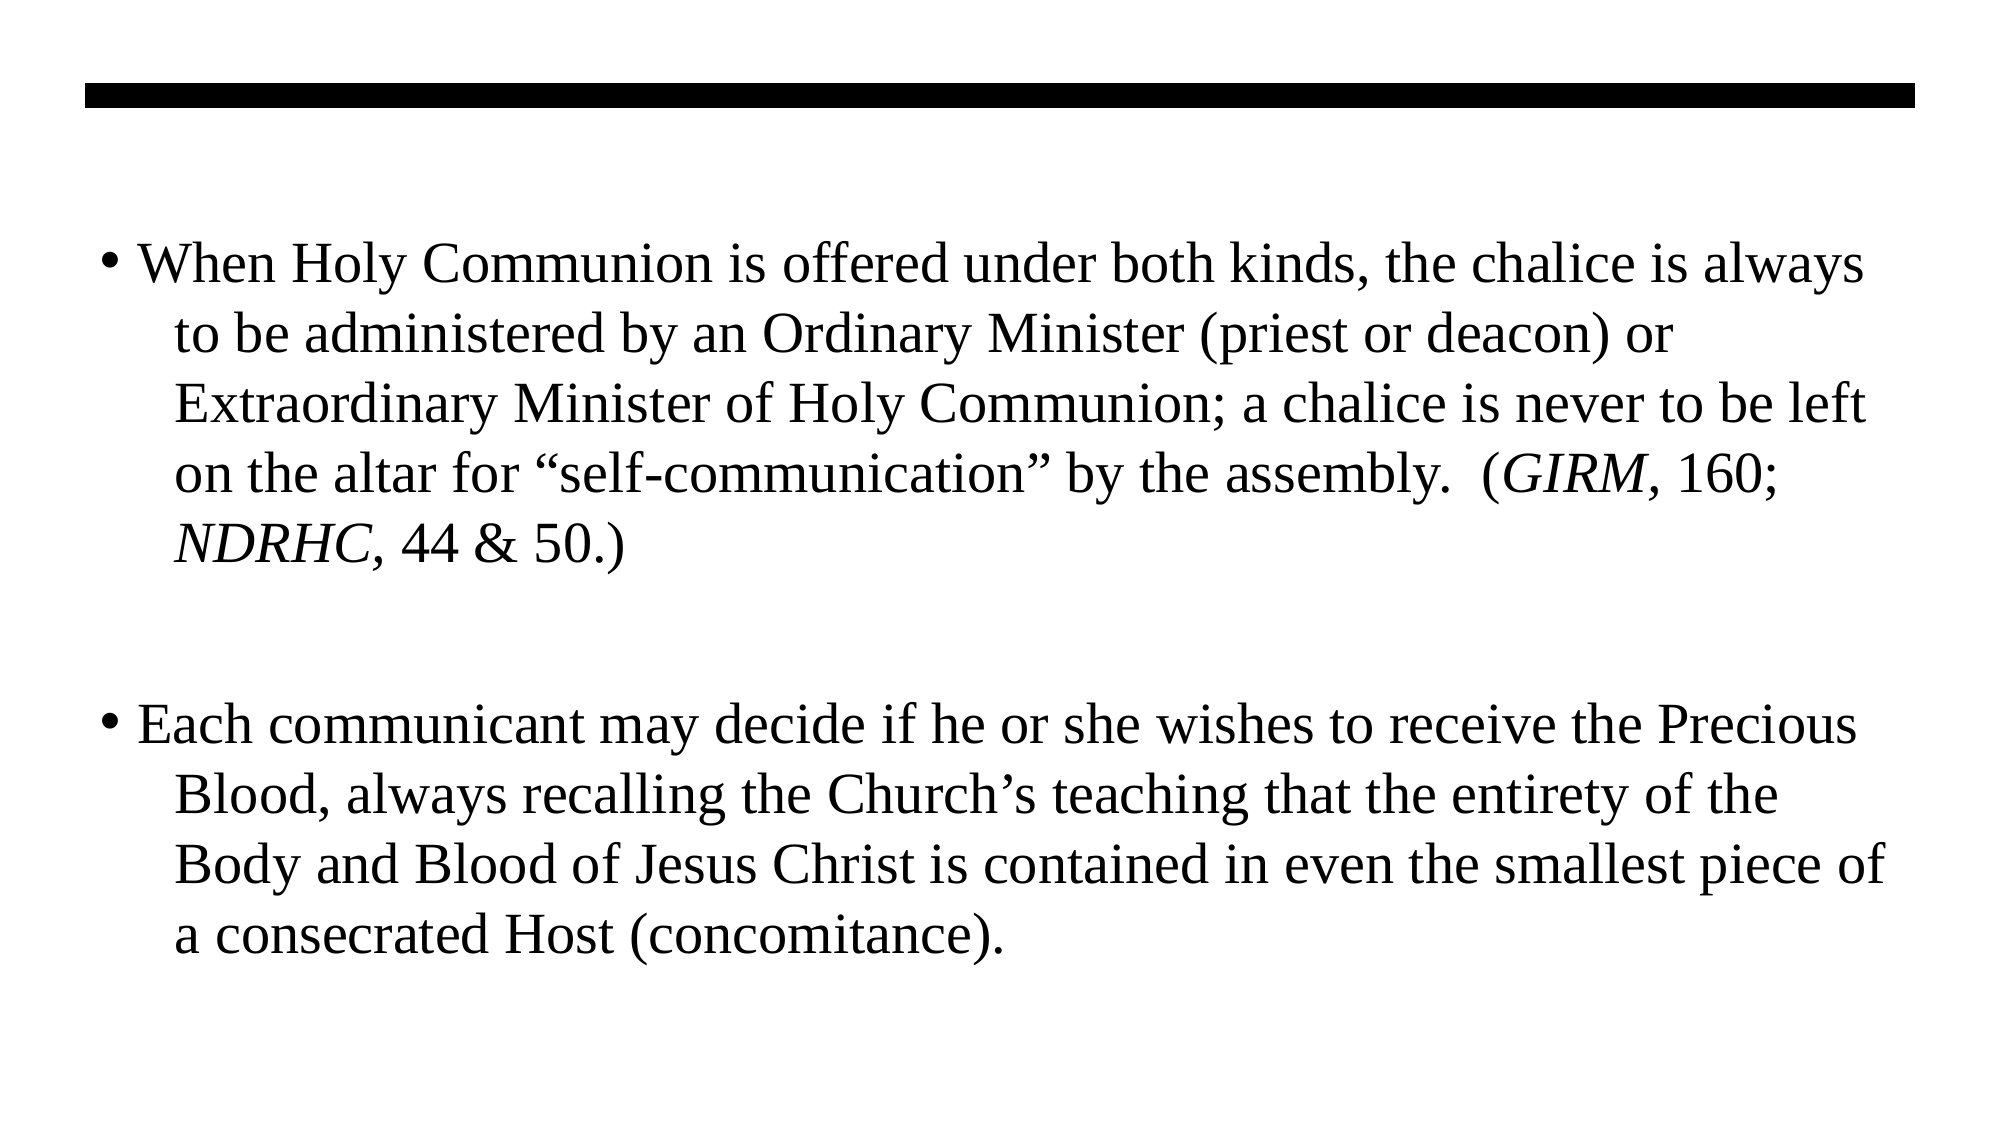

# When Holy Communion is offered under both kinds, the chalice is always to be administered by an Ordinary Minister (priest or deacon) or Extraordinary Minister of Holy Communion; a chalice is never to be left on the altar for “self-communication” by the assembly. (GIRM, 160; NDRHC, 44 & 50.)
Each communicant may decide if he or she wishes to receive the Precious Blood, always recalling the Church’s teaching that the entirety of the Body and Blood of Jesus Christ is contained in even the smallest piece of a consecrated Host (concomitance).